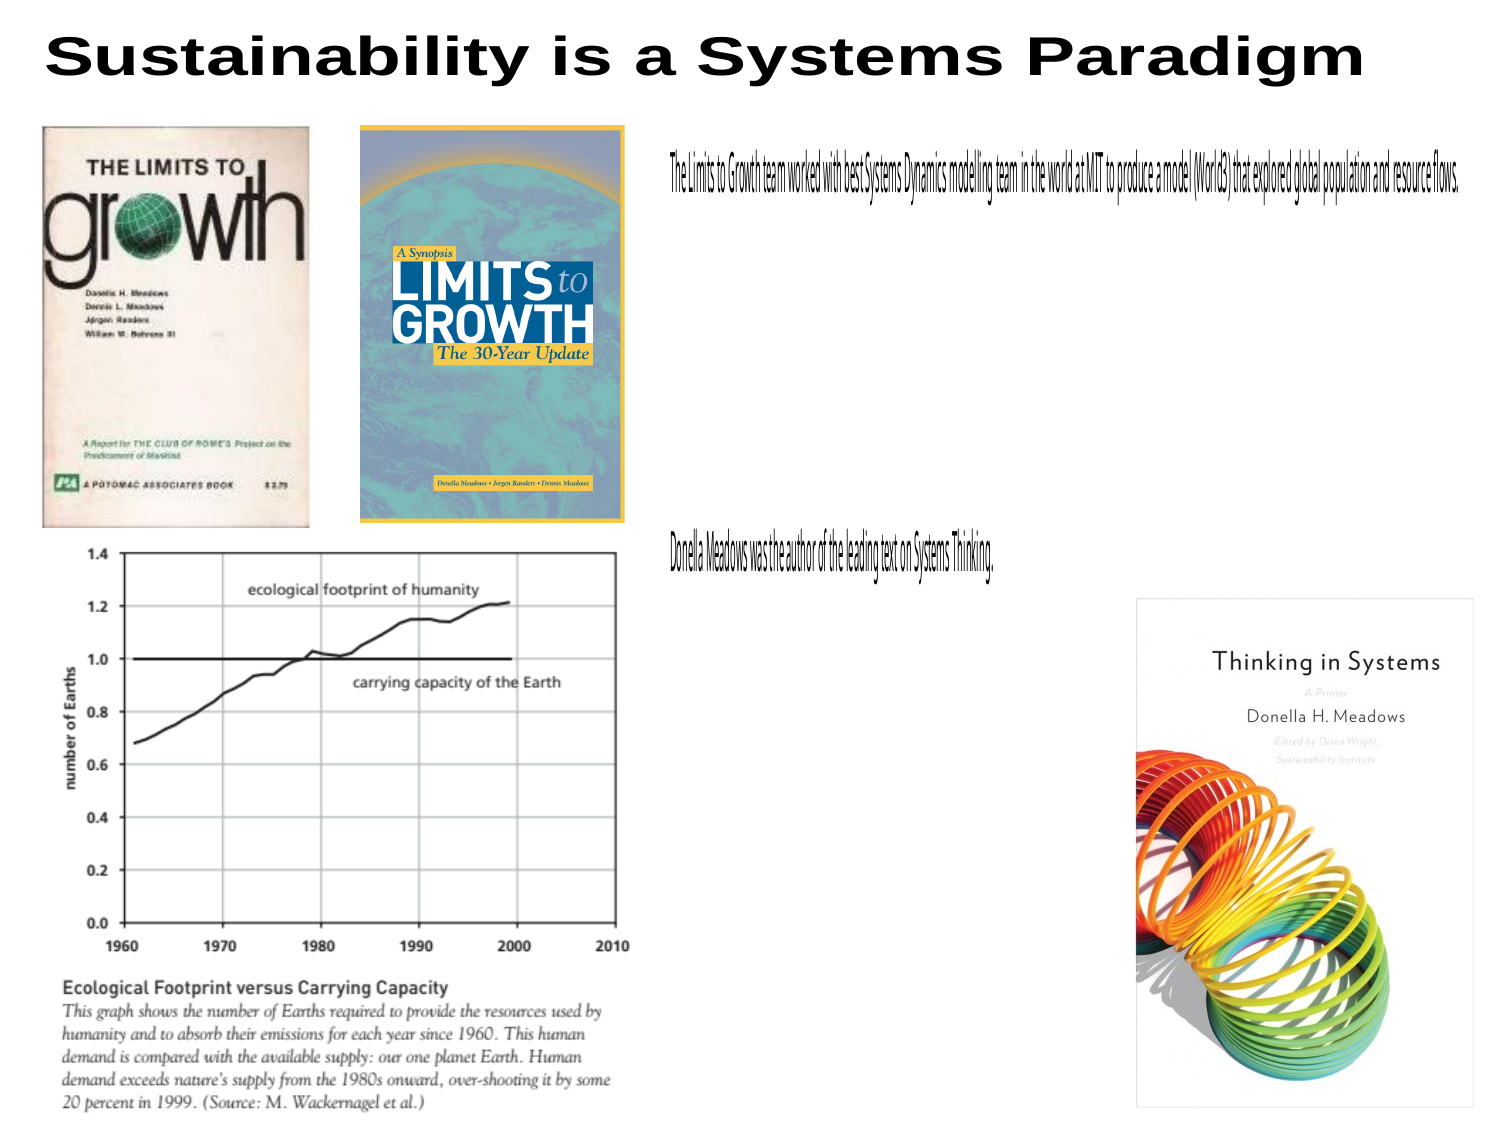

Sustainability is a Systems Paradigm
The Limits to Growth team worked with best Systems Dynamics modelling team in the world at MIT to produce a model (World3) that explored global population and resource flows.
Donella Meadows was the author of the leading text on Systems Thinking.